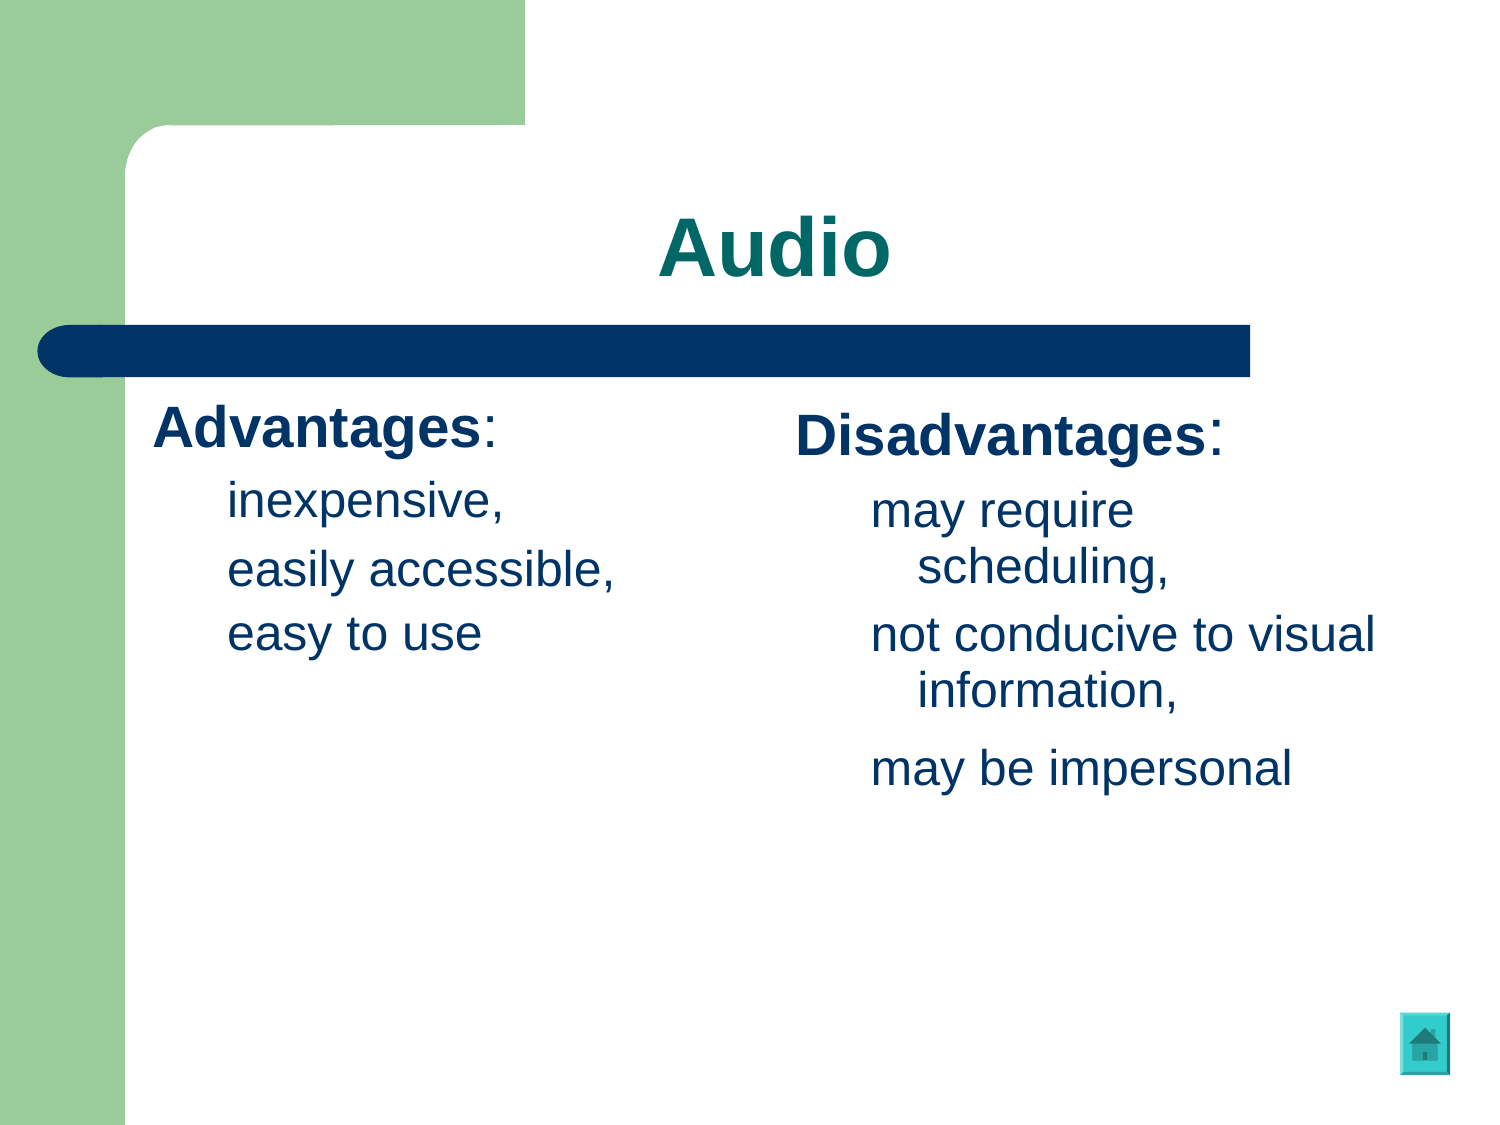

# Audio
Advantages:
inexpensive,
easily accessible,
easy to use
Disadvantages:
may require scheduling,
not conducive to visual information,
may be impersonal